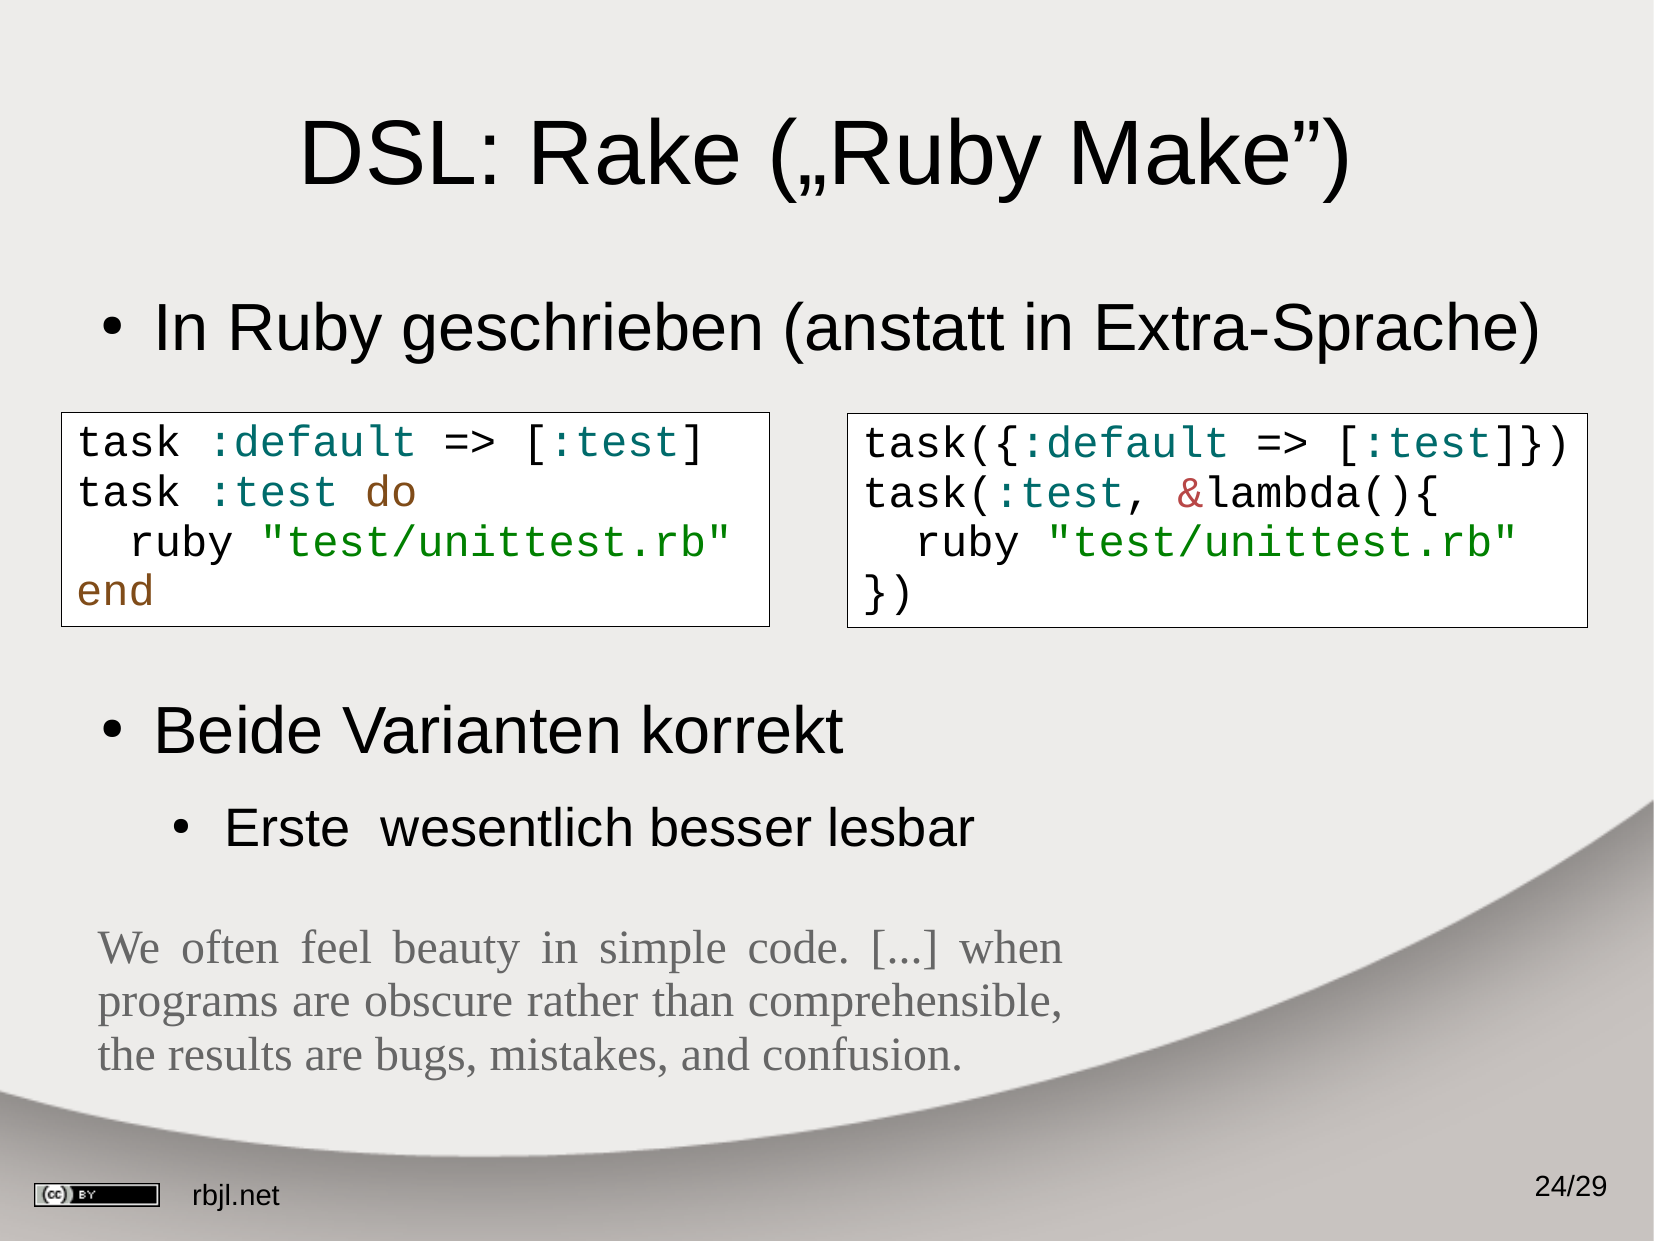

# DSL: Rake („Ruby Make”)
In Ruby geschrieben (anstatt in Extra-Sprache)
Beide Varianten korrekt
Erste wesentlich besser lesbar
task :default => [:test]
task :test do
 ruby "test/unittest.rb"
end
task({:default => [:test]})
task(:test, &lambda(){
 ruby "test/unittest.rb"
})
We often feel beauty in simple code. [...] when programs are obscure rather than comprehensible, the results are bugs, mistakes, and confusion.
24